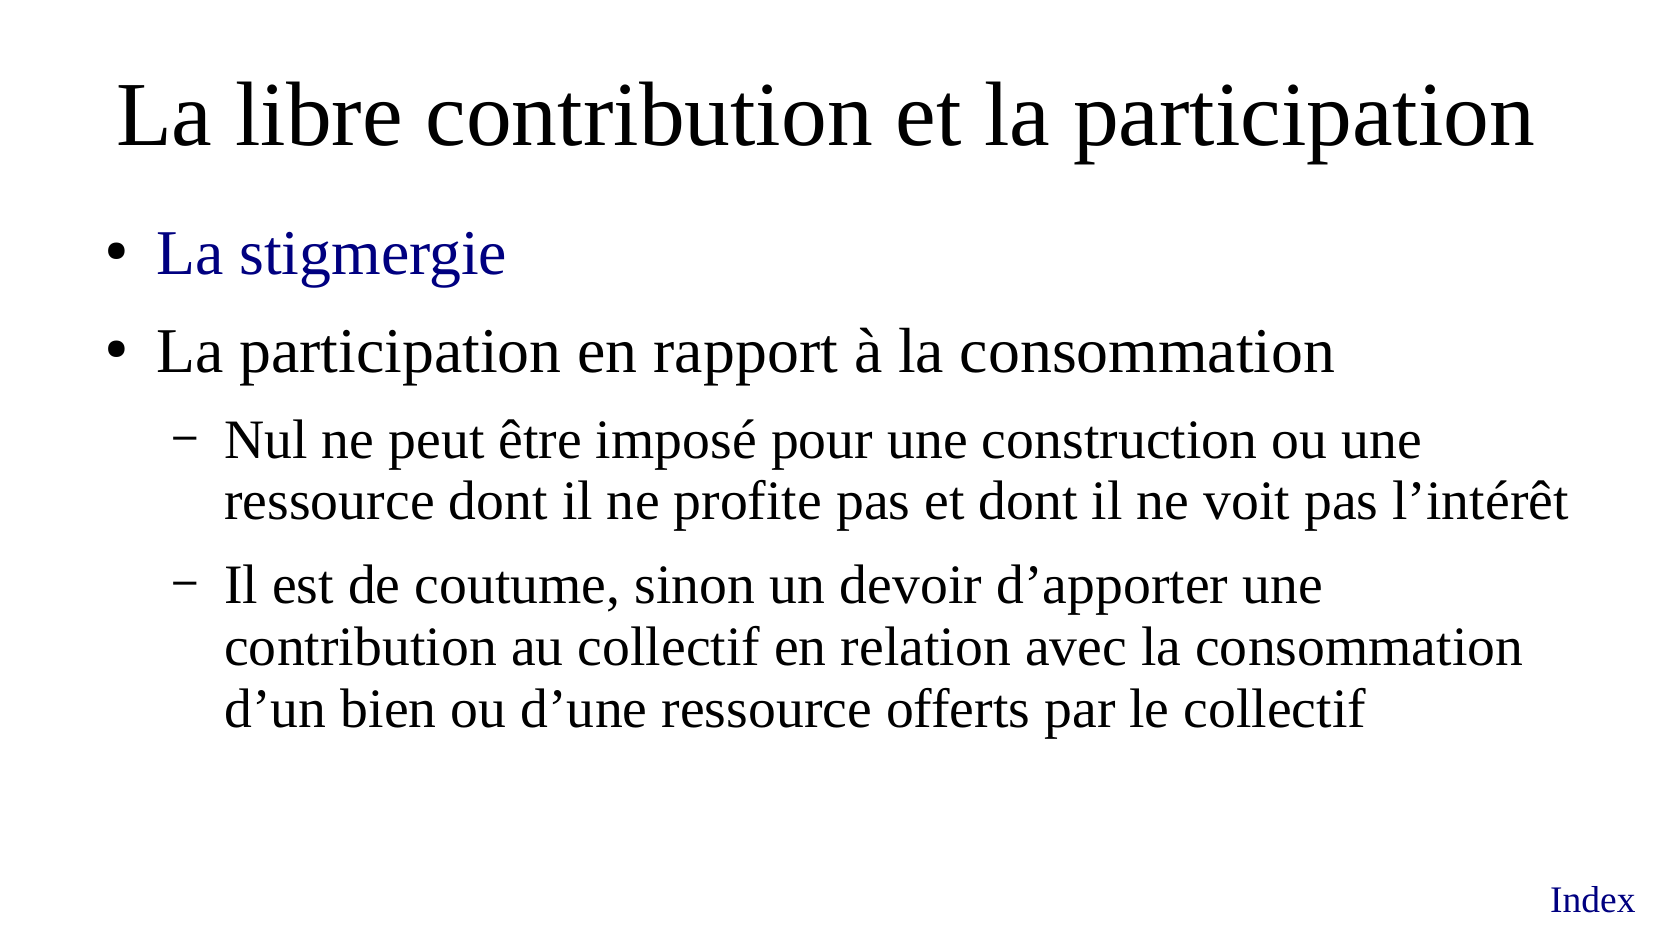

# La libre contribution et la participation
La stigmergie
La participation en rapport à la consommation
Nul ne peut être imposé pour une construction ou une ressource dont il ne profite pas et dont il ne voit pas l’intérêt
Il est de coutume, sinon un devoir d’apporter une contribution au collectif en relation avec la consommation d’un bien ou d’une ressource offerts par le collectif